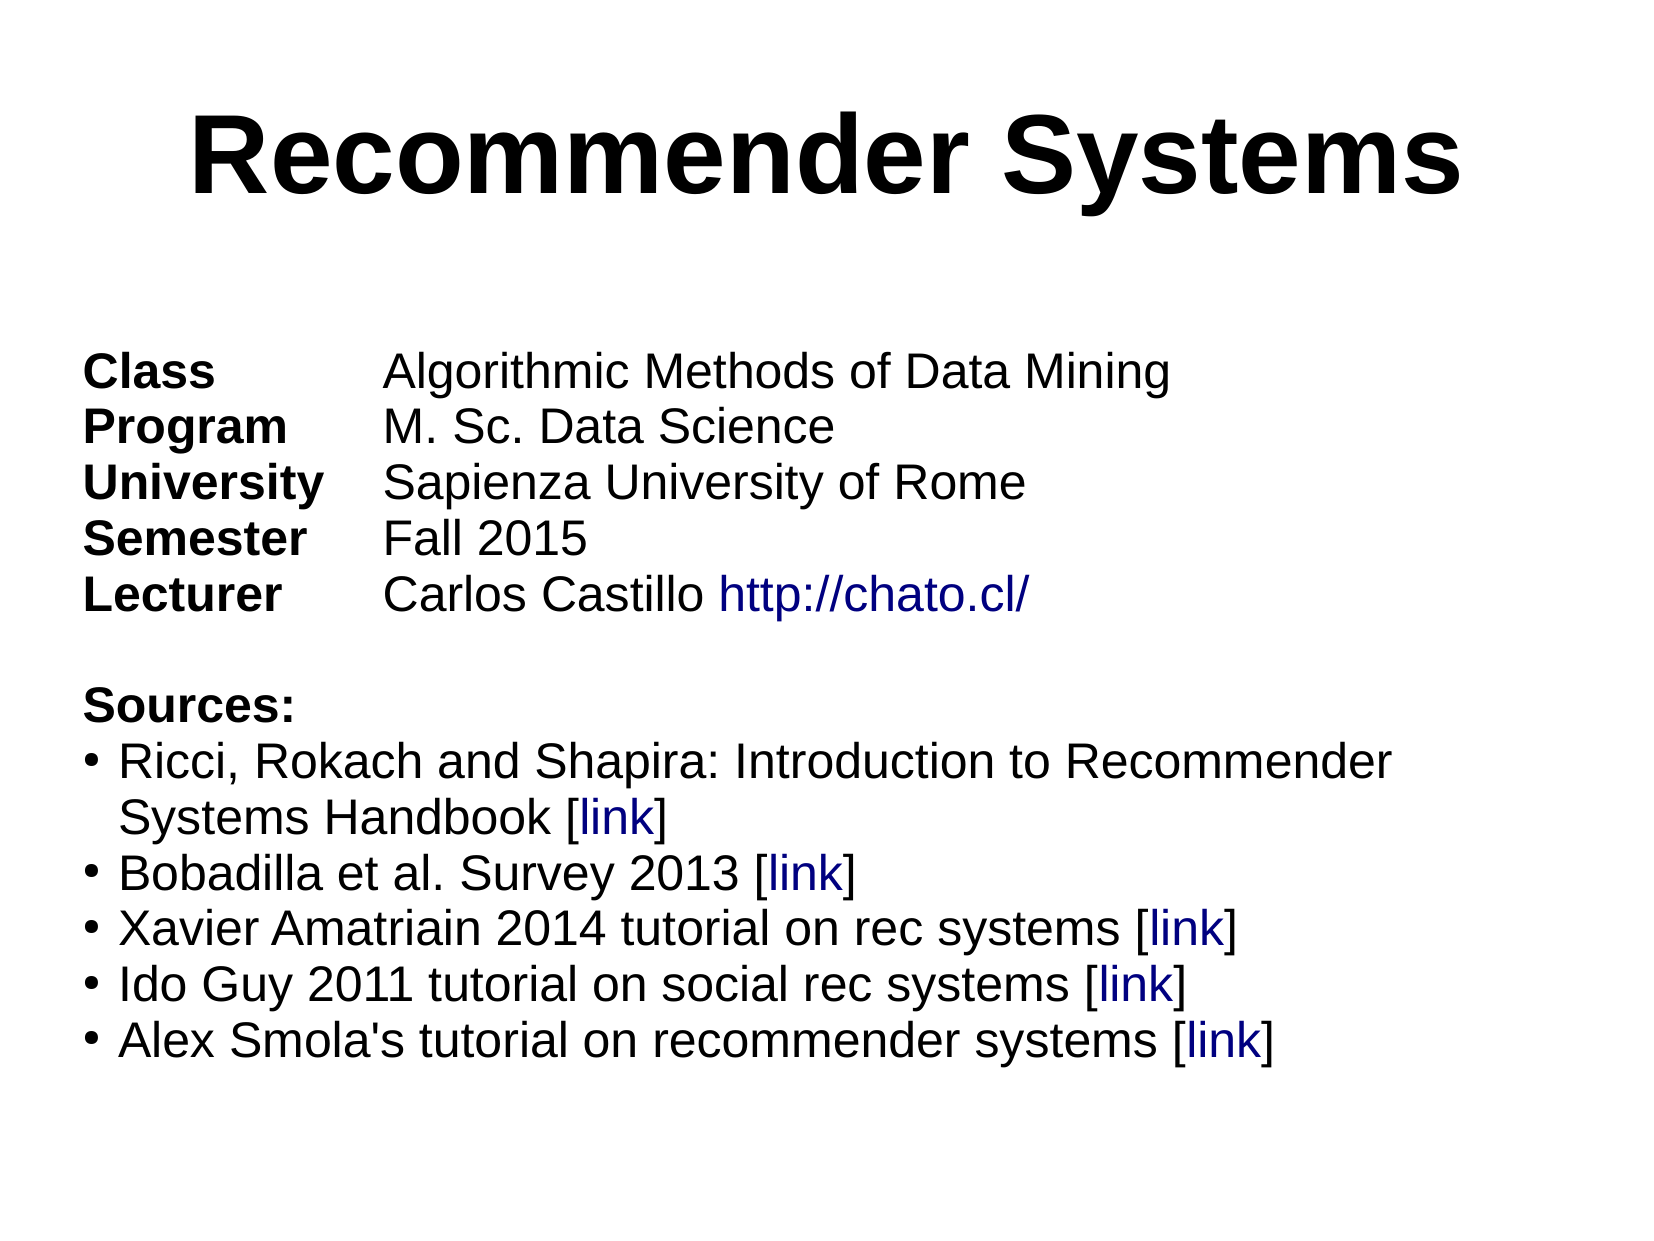

# Recommender Systems
Class			Algorithmic Methods of Data Mining
Program		M. Sc. Data Science
University	Sapienza University of Rome
Semester	Fall 2015
Lecturer		Carlos Castillo http://chato.cl/
Sources:
Ricci, Rokach and Shapira: Introduction to Recommender Systems Handbook [link]
Bobadilla et al. Survey 2013 [link]
Xavier Amatriain 2014 tutorial on rec systems [link]
Ido Guy 2011 tutorial on social rec systems [link]
Alex Smola's tutorial on recommender systems [link]